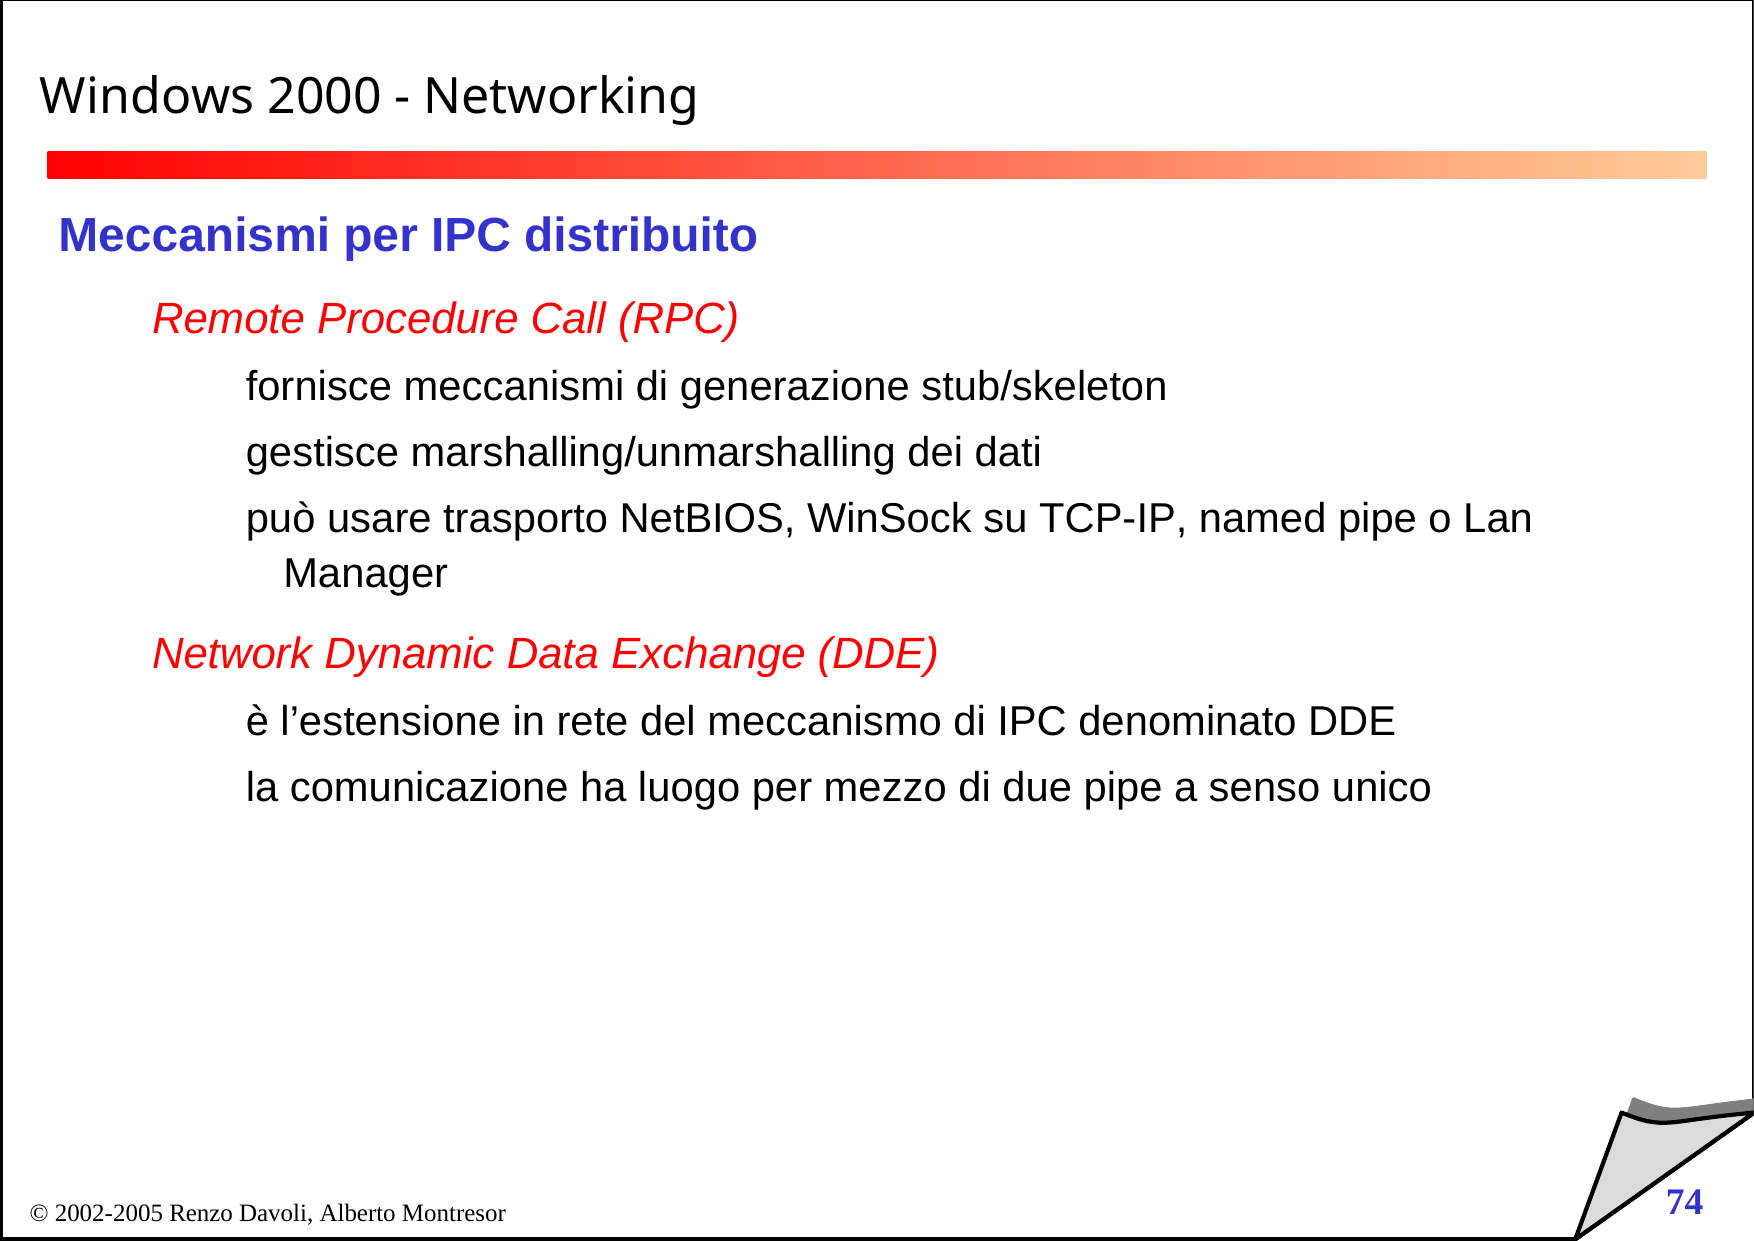

# Windows 2000 - Networking
Meccanismi per IPC distribuito
Remote Procedure Call (RPC)
fornisce meccanismi di generazione stub/skeleton
gestisce marshalling/unmarshalling dei dati
può usare trasporto NetBIOS, WinSock su TCP-IP, named pipe o Lan Manager
Network Dynamic Data Exchange (DDE)
è l’estensione in rete del meccanismo di IPC denominato DDE
la comunicazione ha luogo per mezzo di due pipe a senso unico